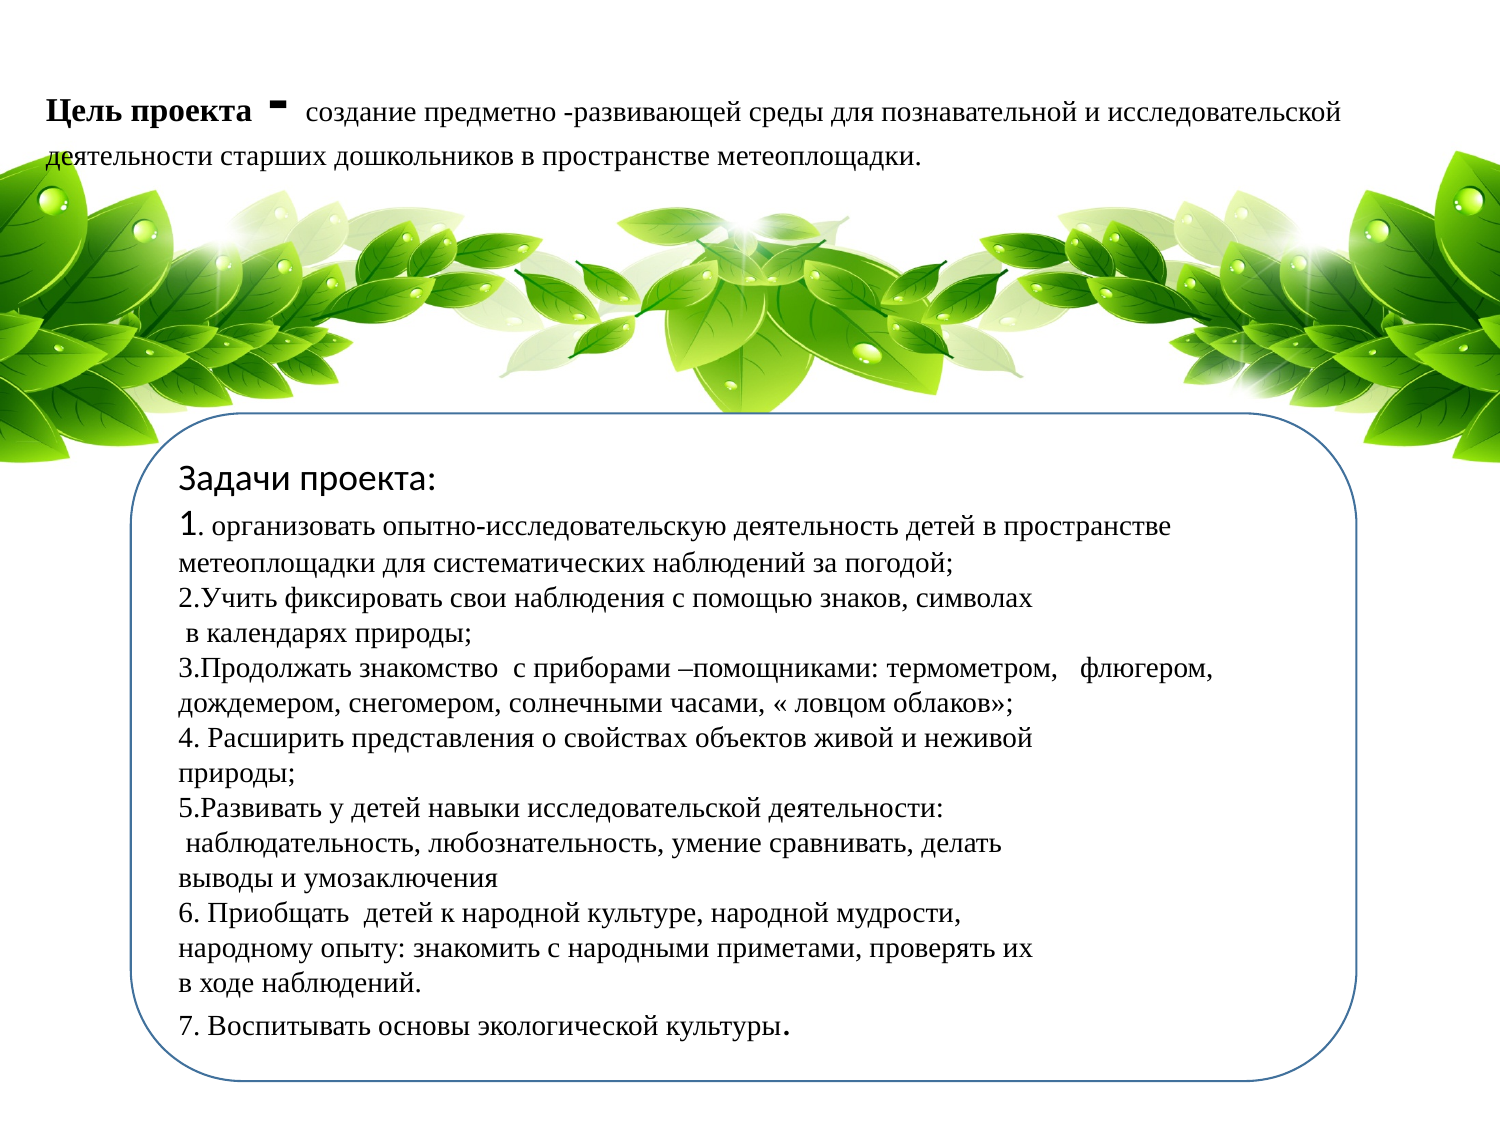

Цель проекта - создание предметно -развивающей среды для познавательной и исследовательской деятельности старших дошкольников в пространстве метеоплощадки.
Задачи проекта:
1. организовать опытно-исследовательскую деятельность детей в пространстве метеоплощадки для систематических наблюдений за погодой;
2.Учить фиксировать свои наблюдения с помощью знаков, символах
 в календарях природы;
3.Продолжать знакомство с приборами –помощниками: термометром, флюгером, дождемером, снегомером, солнечными часами, « ловцом облаков»;
4. Расширить представления о свойствах объектов живой и неживой
природы;
5.Развивать у детей навыки исследовательской деятельности:
 наблюдательность, любознательность, умение сравнивать, делать
выводы и умозаключения
6. Приобщать детей к народной культуре, народной мудрости,
народному опыту: знакомить с народными приметами, проверять их
в ходе наблюдений.
7. Воспитывать основы экологической культуры.